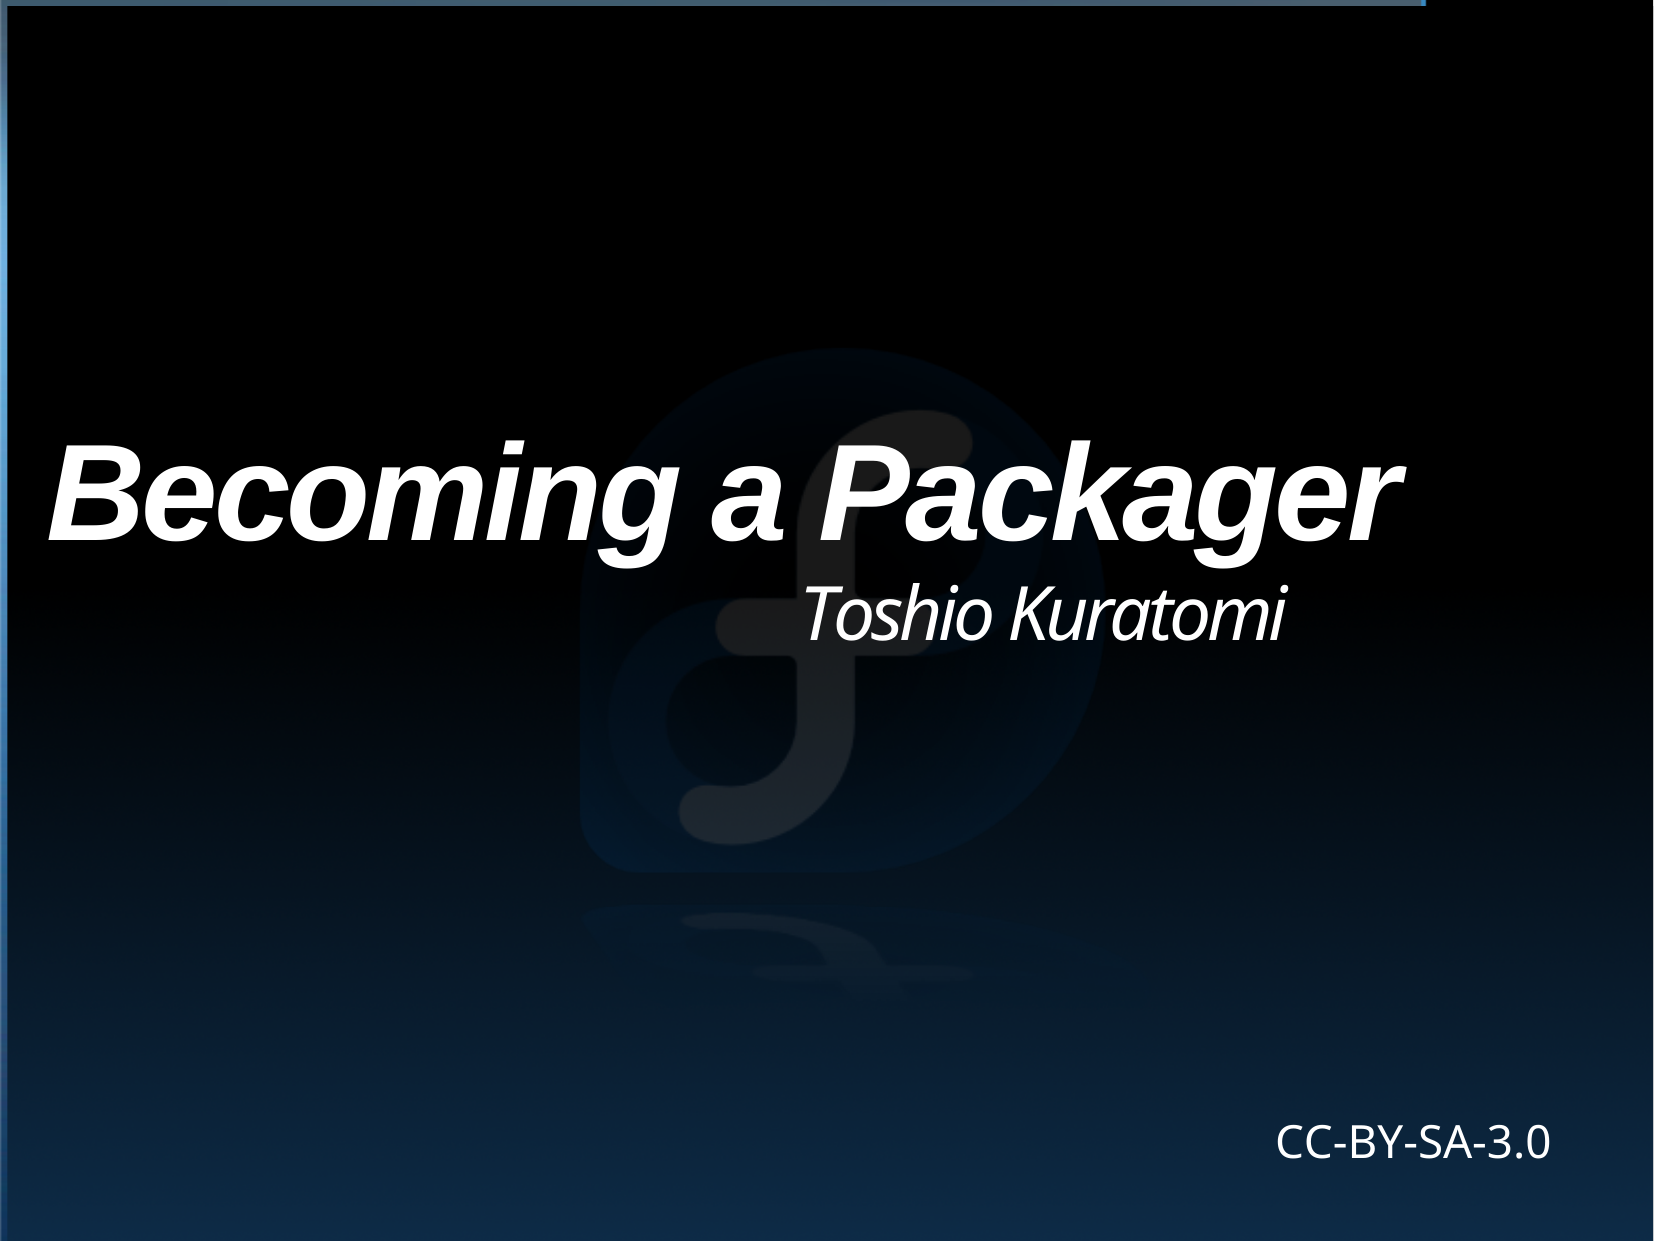

# Becoming a Packager
Toshio Kuratomi
CC-BY-SA-3.0